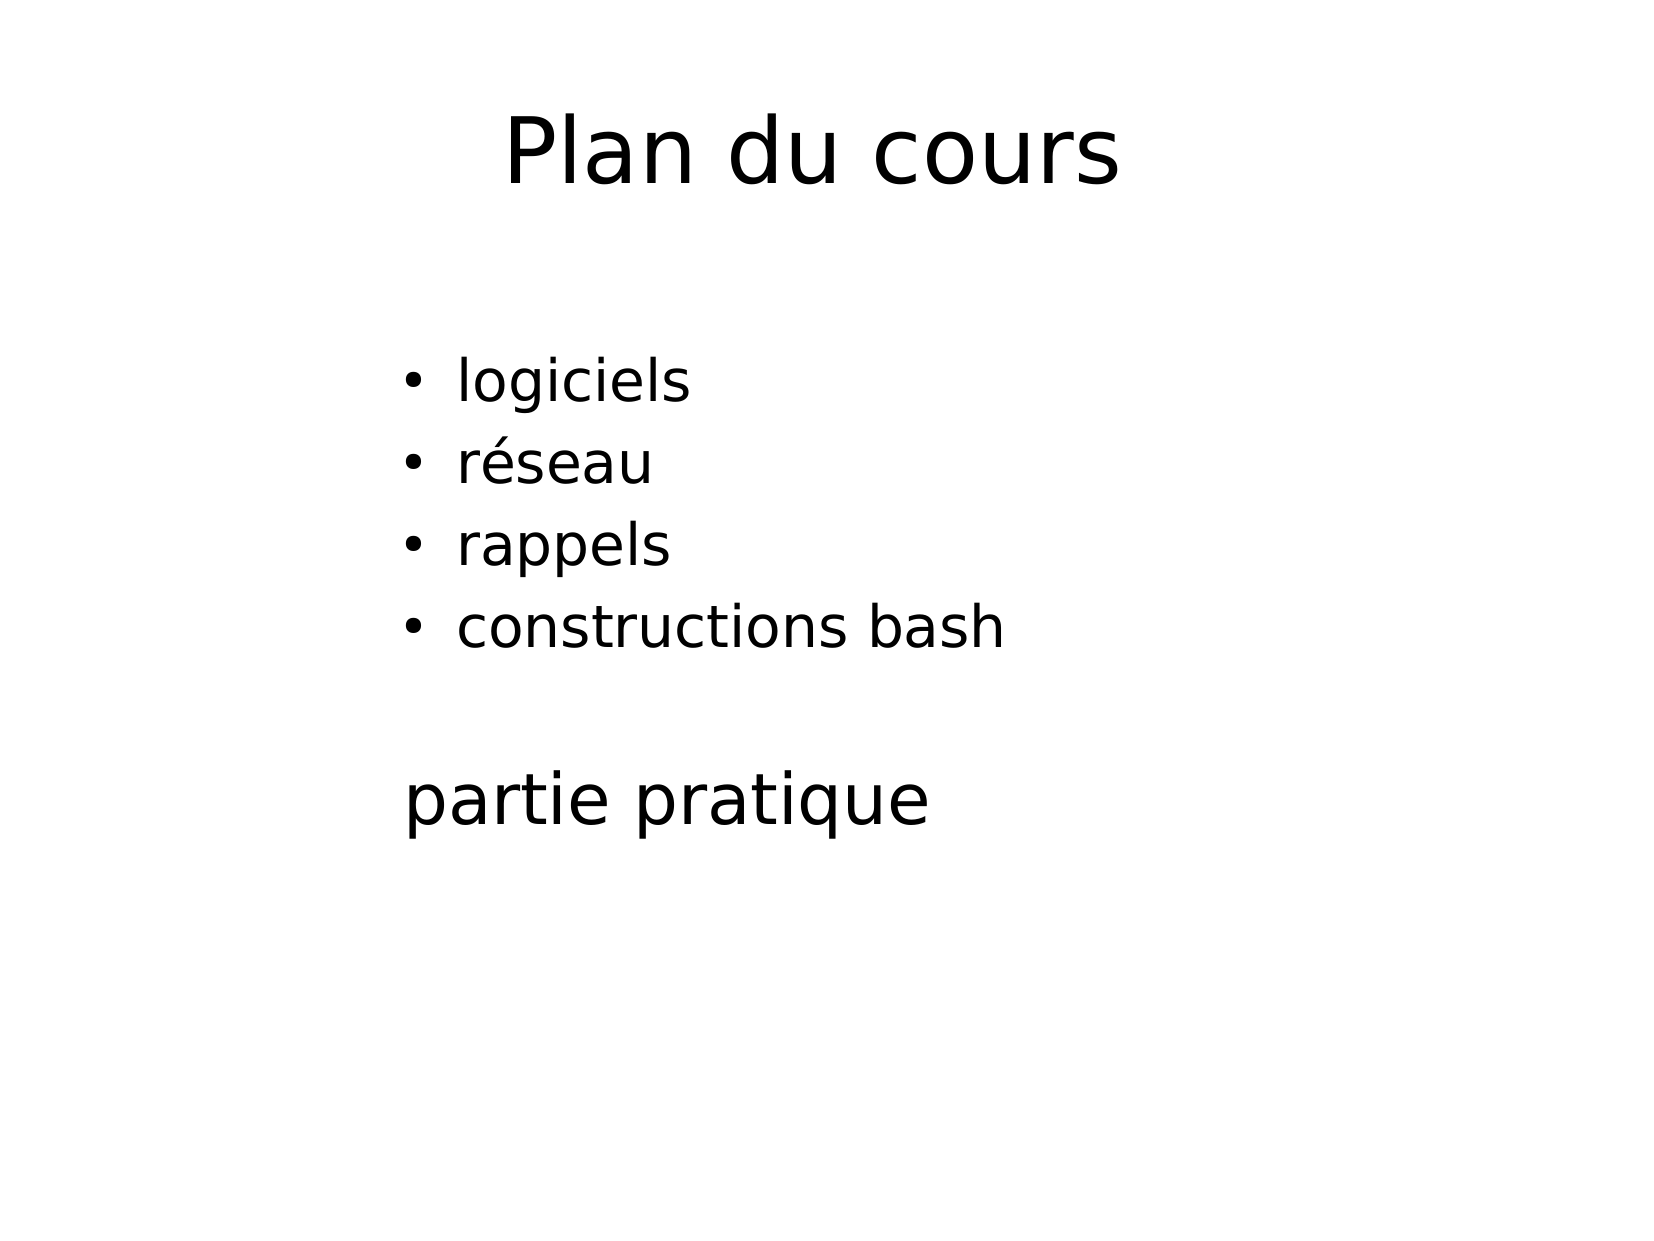

# Plan du cours
logiciels
réseau
rappels
constructions bash
partie pratique